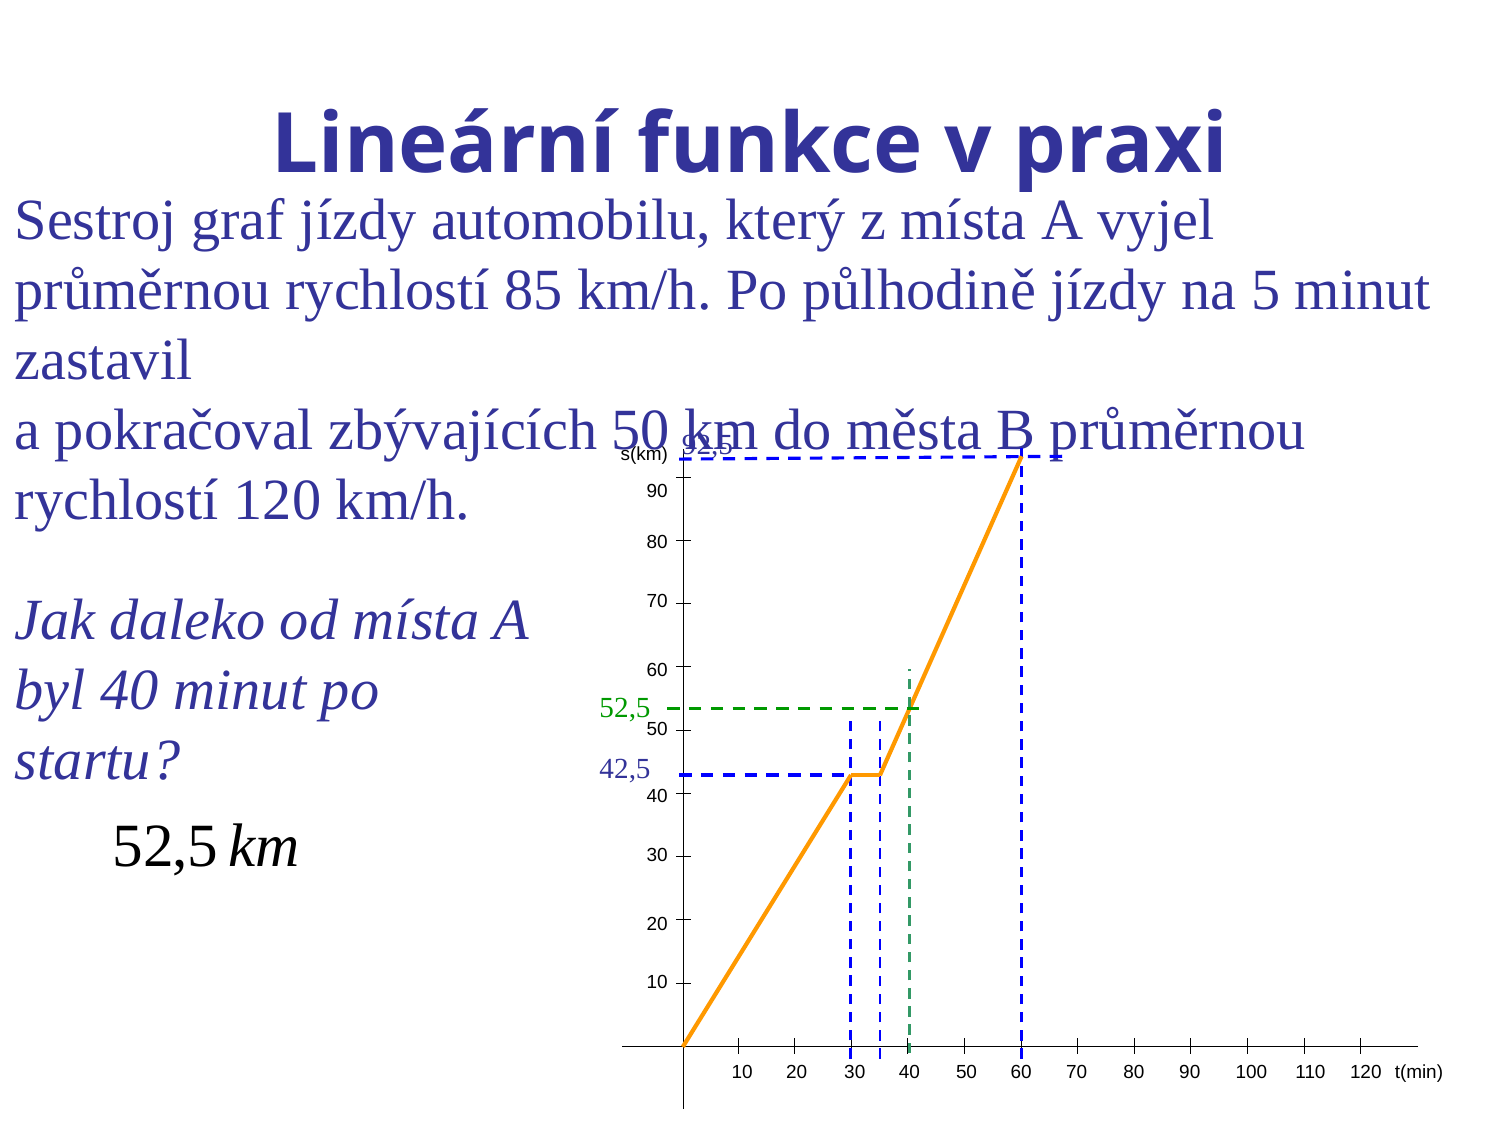

Lineární funkce v praxi
Sestroj graf jízdy automobilu, který z místa A vyjel průměrnou rychlostí 85 km/h. Po půlhodině jízdy na 5 minut zastavil
a pokračoval zbývajících 50 km do města B průměrnou rychlostí 120 km/h.
92,5
Jak daleko od místa A byl 40 minut po startu?
52,5
42,5